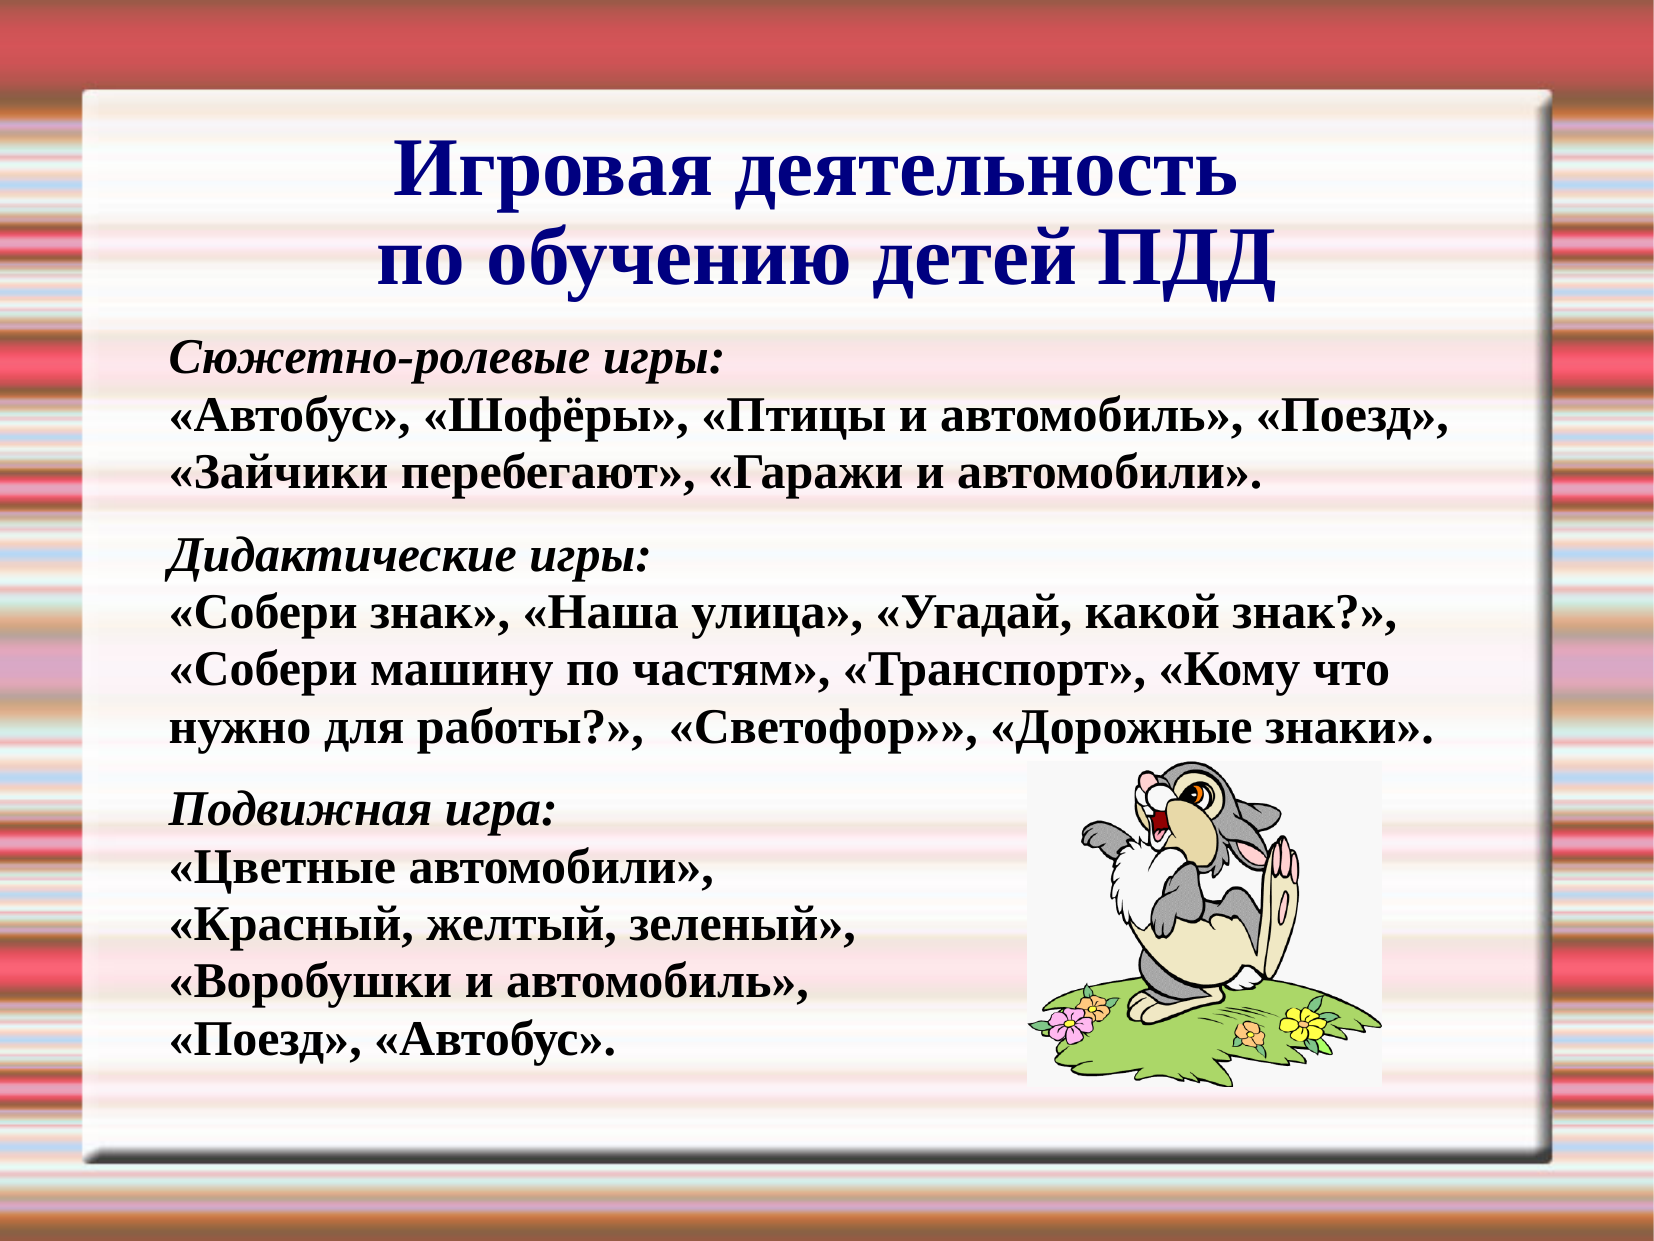

Игровая деятельность
по обучению детей ПДД
Сюжетно-ролевые игры:
«Автобус», «Шофёры», «Птицы и автомобиль», «Поезд»,
«Зайчики перебегают», «Гаражи и автомобили».
Дидактические игры:
«Собери знак», «Наша улица», «Угадай, какой знак?»,
«Собери машину по частям», «Транспорт», «Кому что
нужно для работы?», «Светофор»», «Дорожные знаки».
Подвижная игра:
«Цветные автомобили»,
«Красный, желтый, зеленый»,
«Воробушки и автомобиль»,
«Поезд», «Автобус».